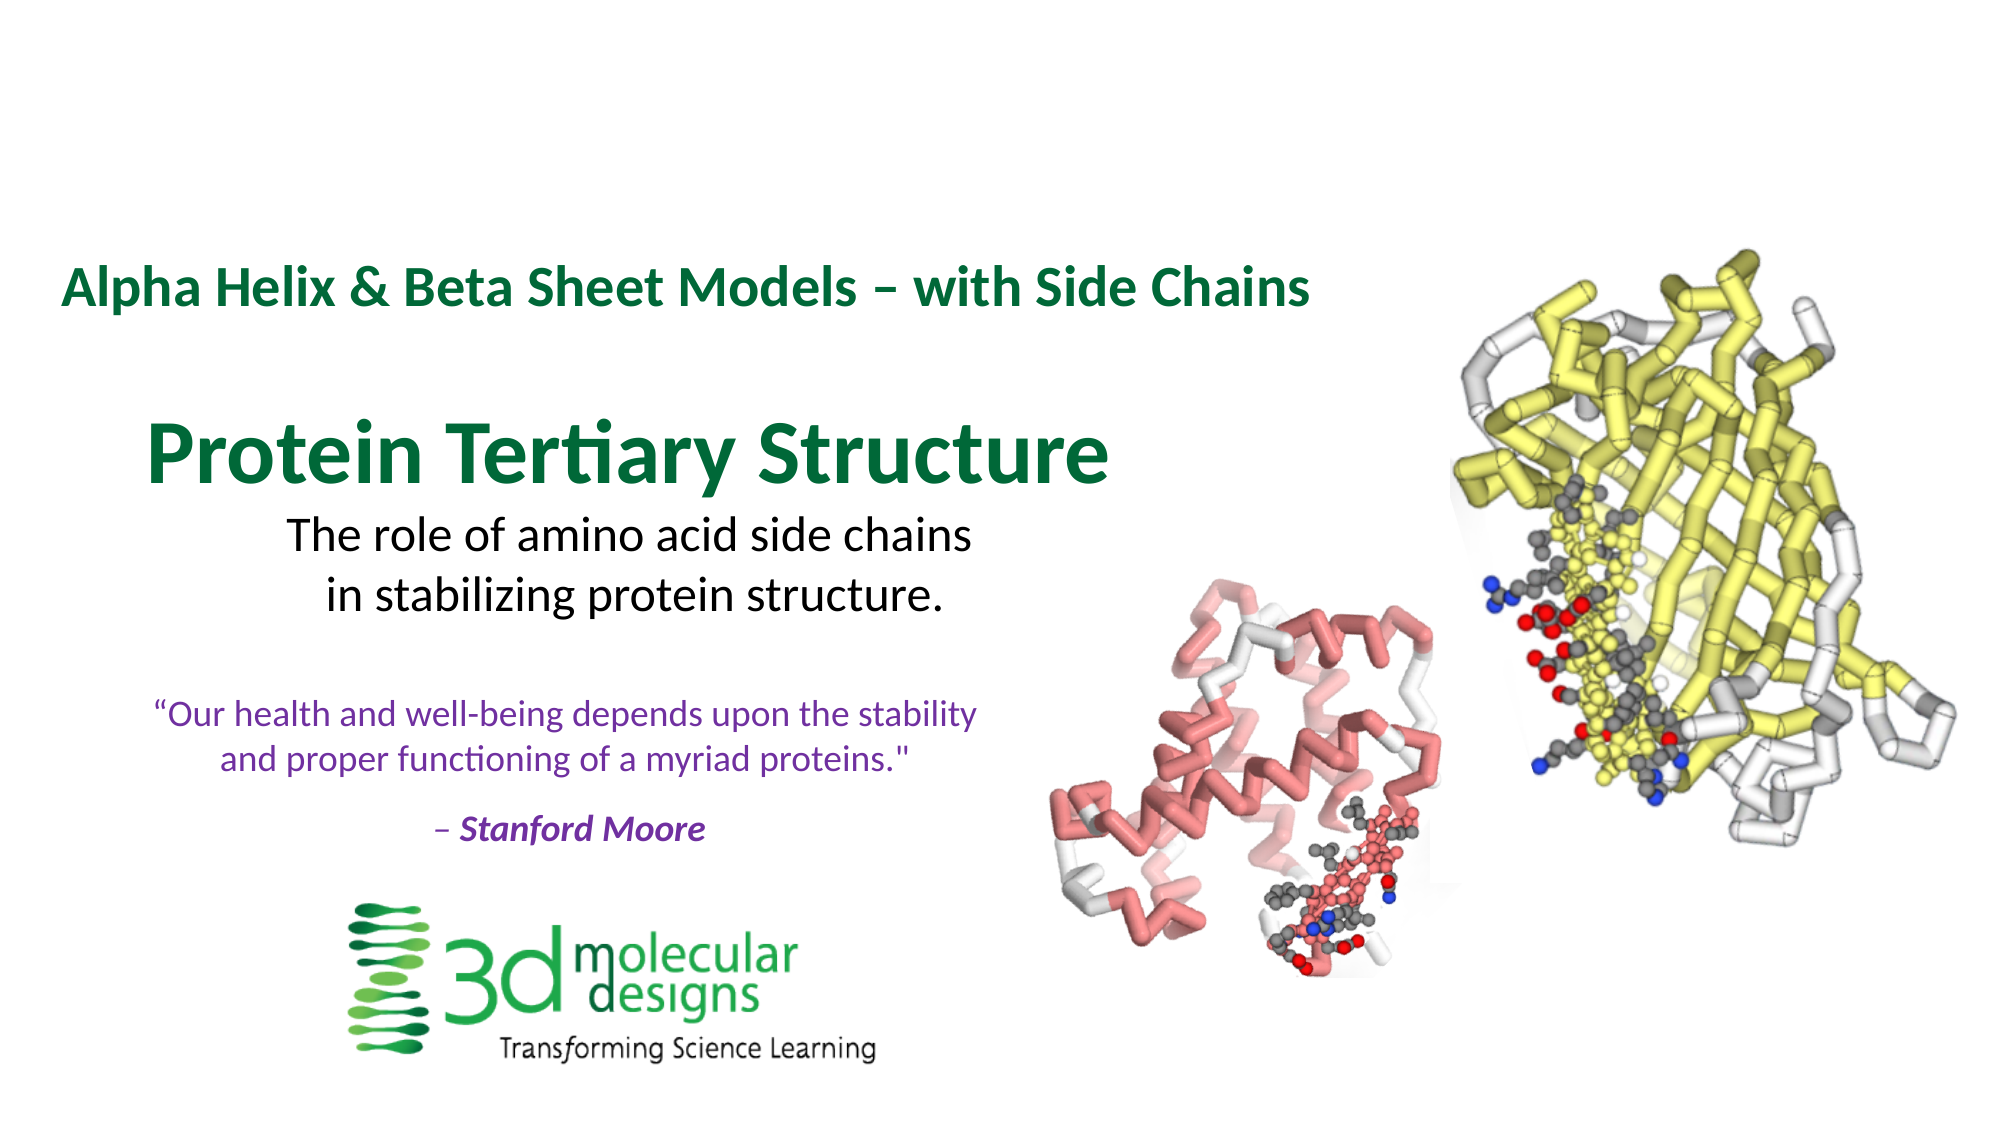

Alpha Helix & Beta Sheet Models – with Side Chains
Protein Tertiary Structure
The role of amino acid side chains
 in stabilizing protein structure.
“Our health and well-being depends upon the stability and proper functioning of a myriad proteins."
 – Stanford Moore